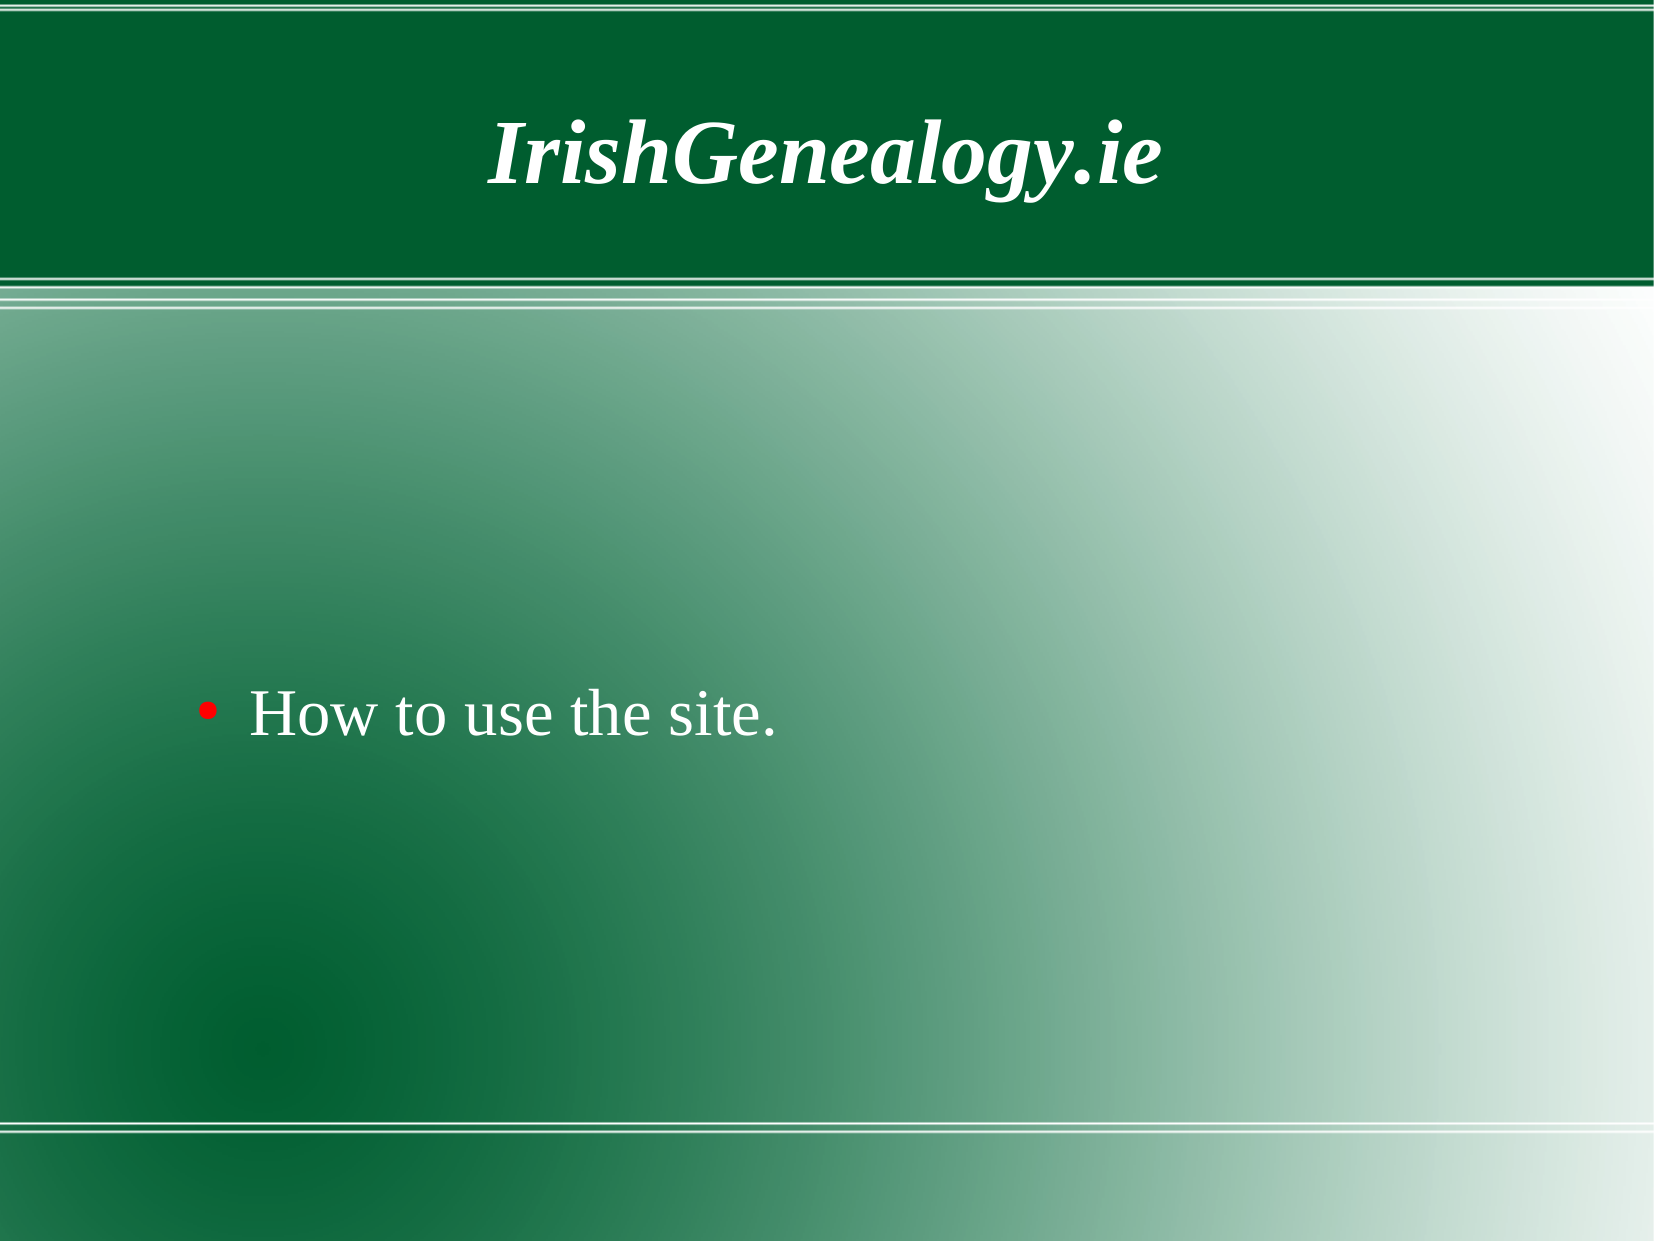

# IrishGenealogy.ie
How to use the site.